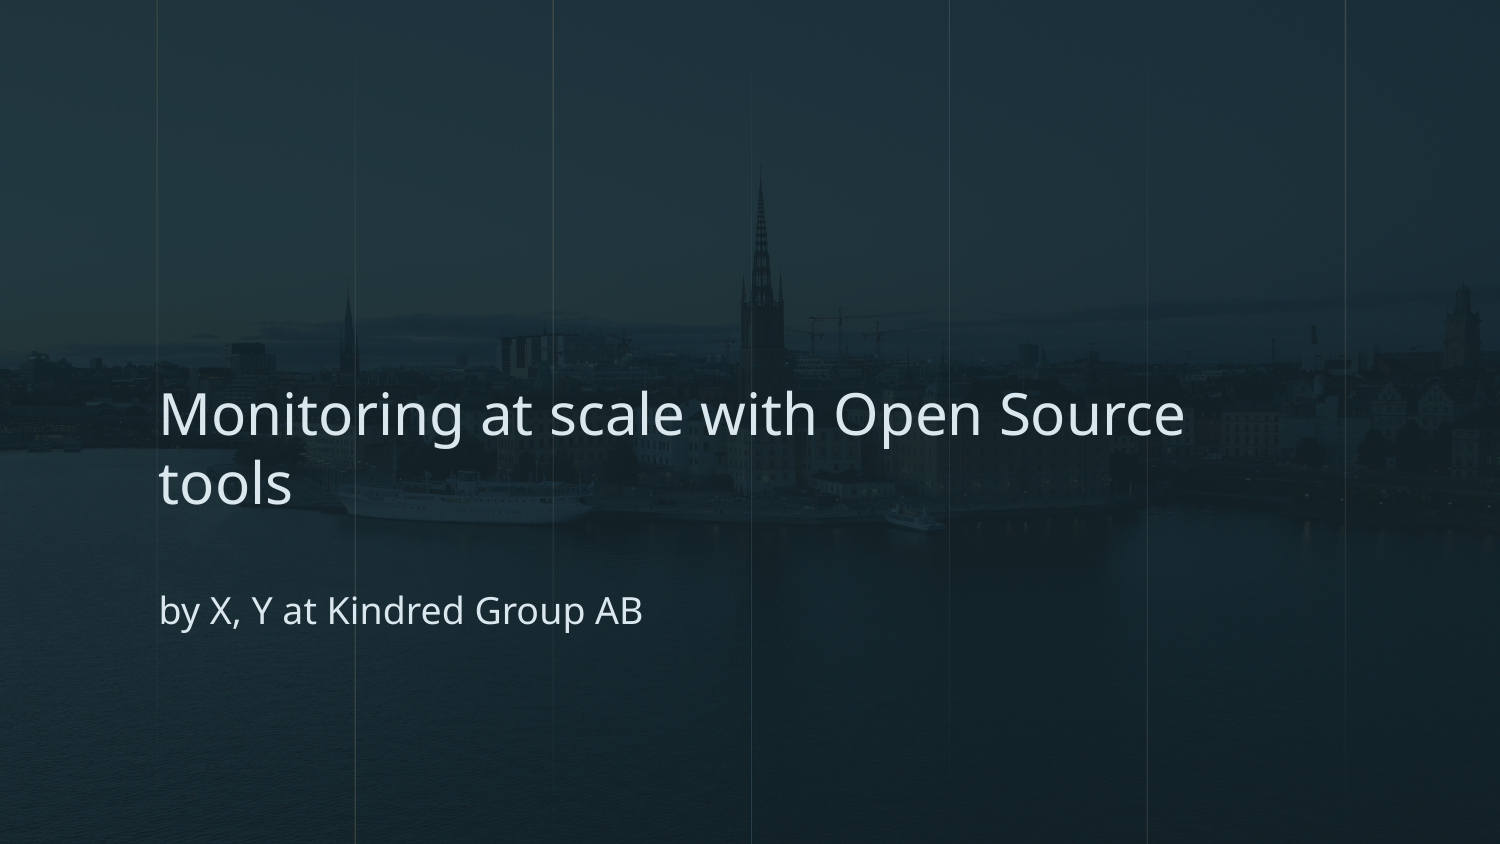

Monitoring at scale with Open Source tools
by X, Y at Kindred Group AB